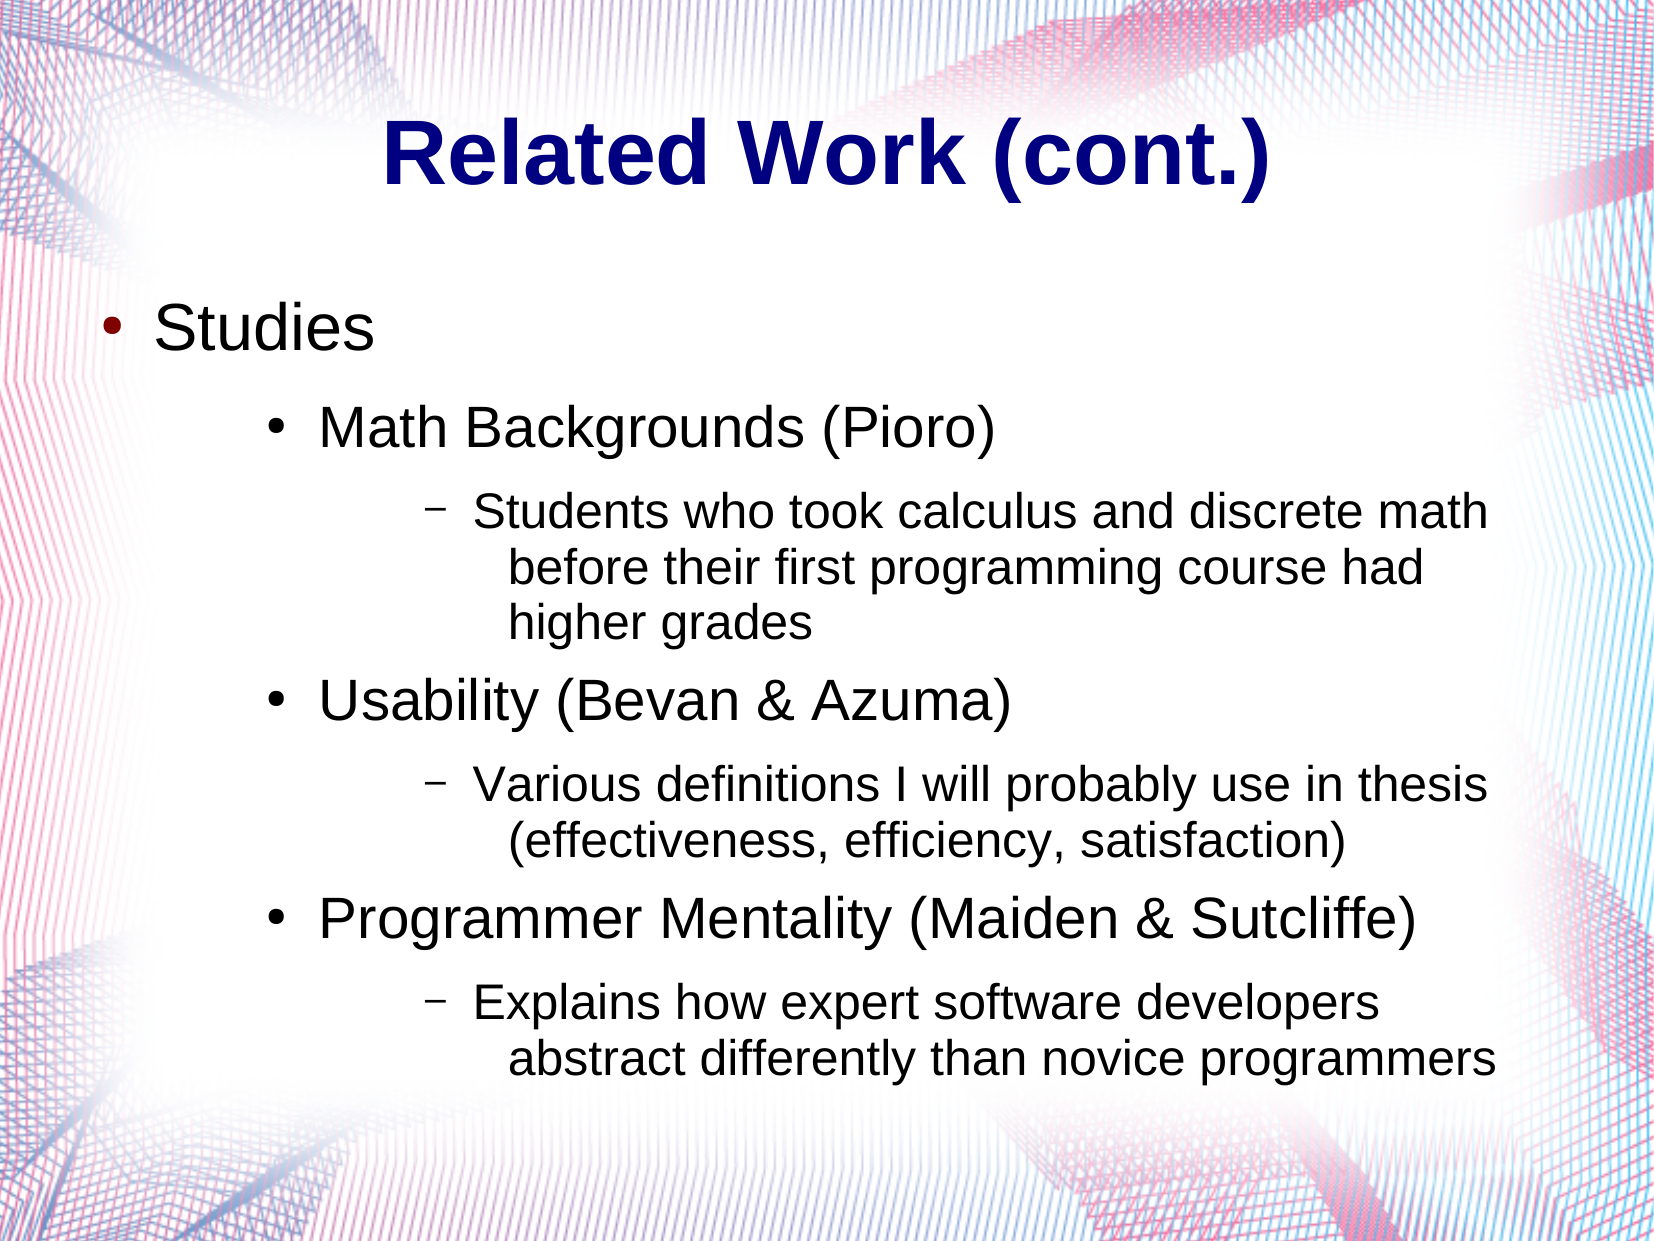

# Related Work (cont.)
Studies
Math Backgrounds (Pioro)
Students who took calculus and discrete math before their first programming course had higher grades
Usability (Bevan & Azuma)
Various definitions I will probably use in thesis (effectiveness, efficiency, satisfaction)
Programmer Mentality (Maiden & Sutcliffe)
Explains how expert software developers abstract differently than novice programmers